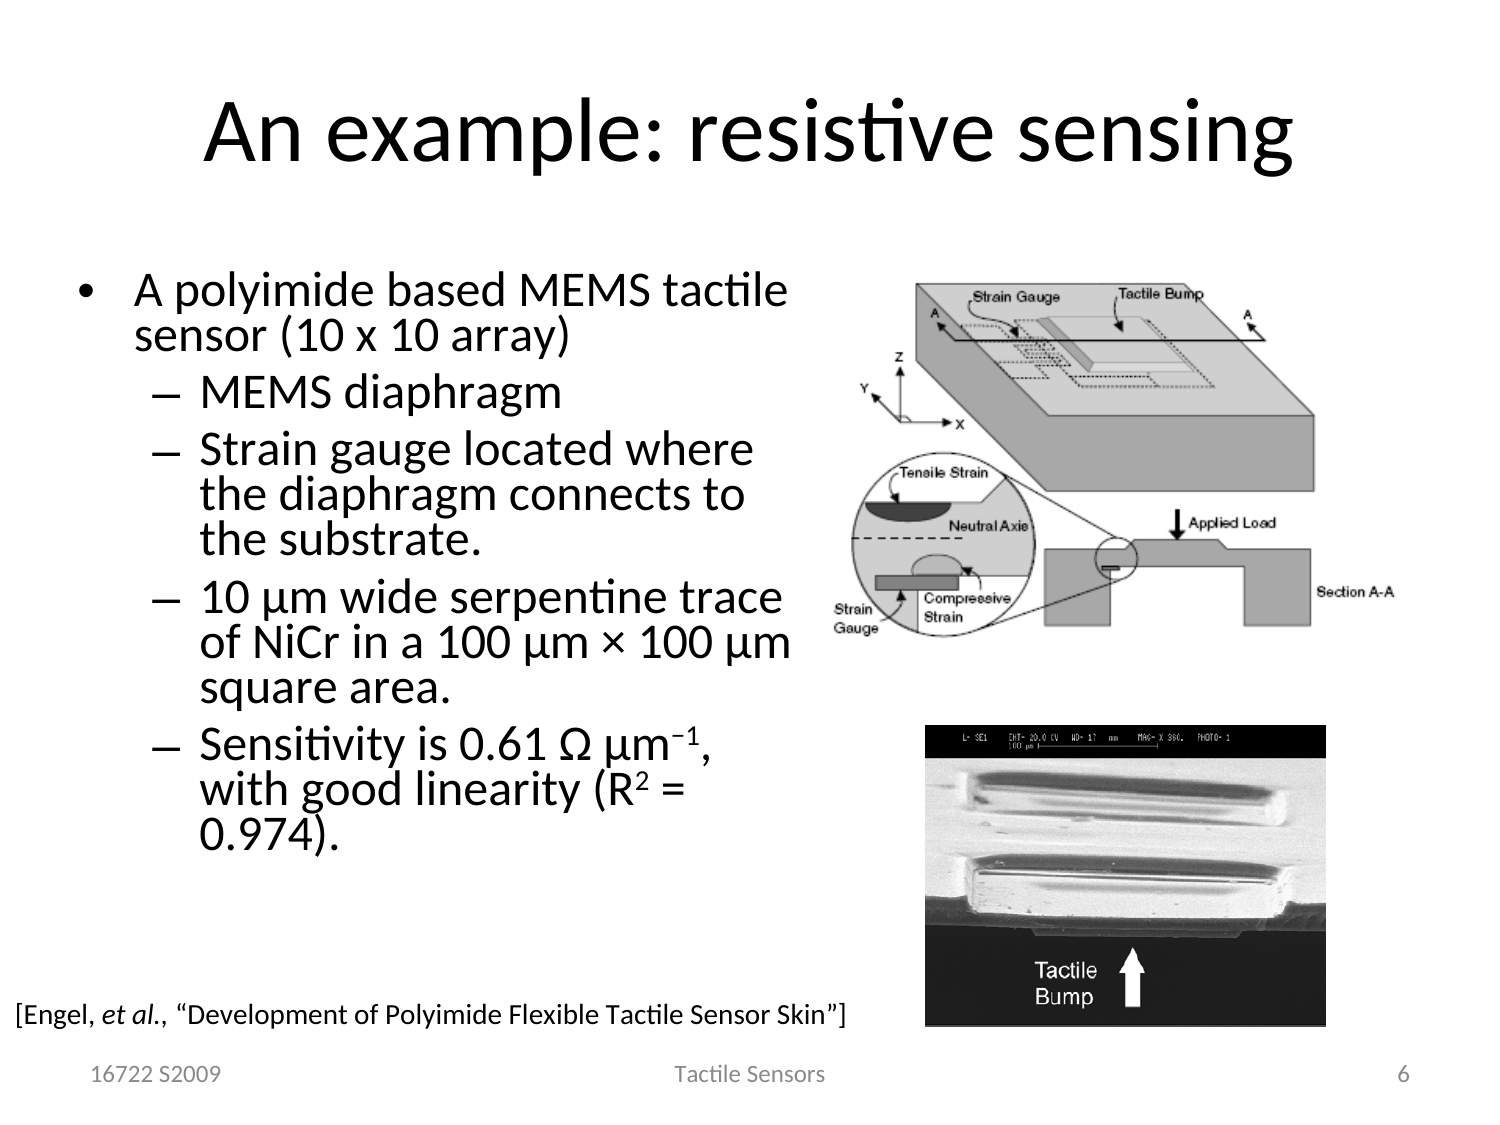

# An example: resistive sensing
A polyimide based MEMS tactile sensor (10 x 10 array)
MEMS diaphragm
Strain gauge located where the diaphragm connects to the substrate.
10 μm wide serpentine trace of NiCr in a 100 μm × 100 μm square area.
Sensitivity is 0.61 Ω μm−1, with good linearity (R2 = 0.974).
[Engel, et al., “Development of Polyimide Flexible Tactile Sensor Skin”]
16722 S2009
Tactile Sensors